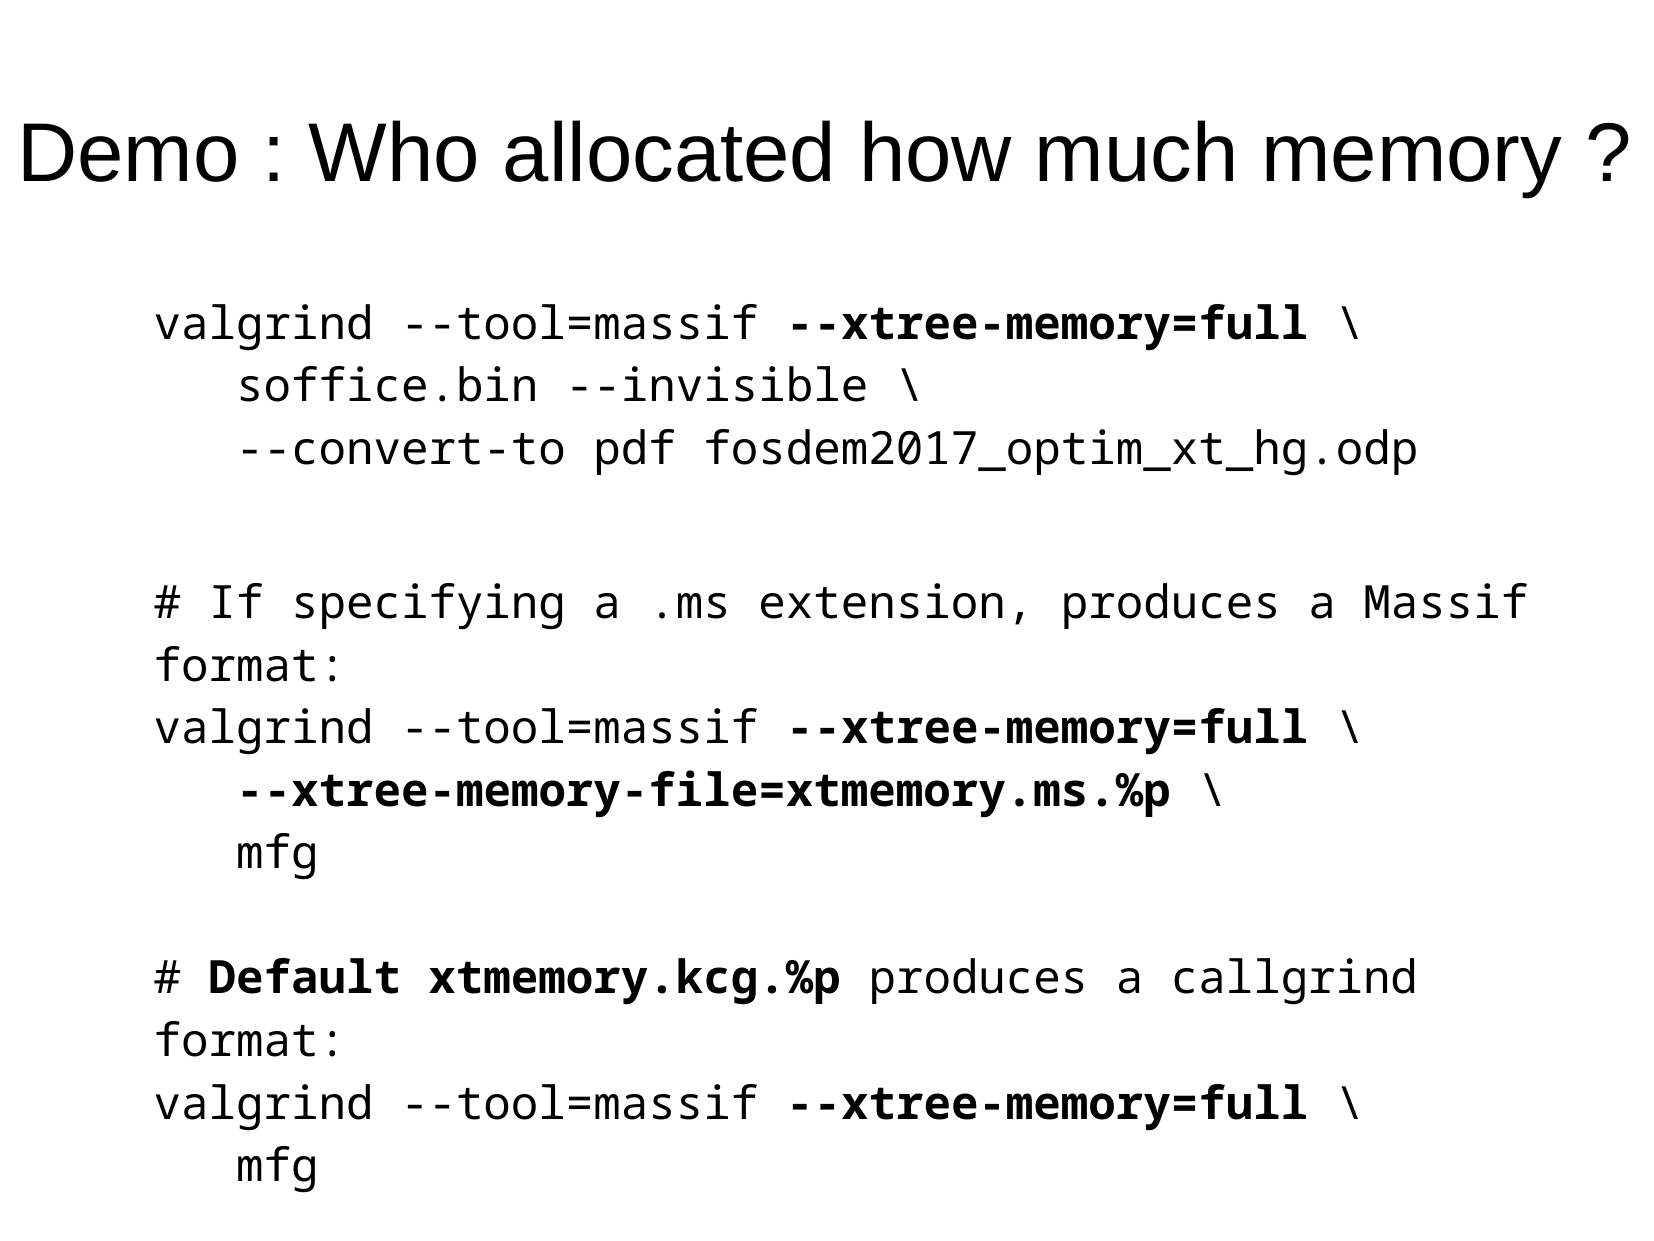

# Demo : Who allocated how much memory ?
valgrind --tool=massif --xtree-memory=full \
 soffice.bin --invisible \
 --convert-to pdf fosdem2017_optim_xt_hg.odp
# If specifying a .ms extension, produces a Massif format:
valgrind --tool=massif --xtree-memory=full \
 --xtree-memory-file=xtmemory.ms.%p \
 mfg
# Default xtmemory.kcg.%p produces a callgrind format:
valgrind --tool=massif --xtree-memory=full \
 mfg